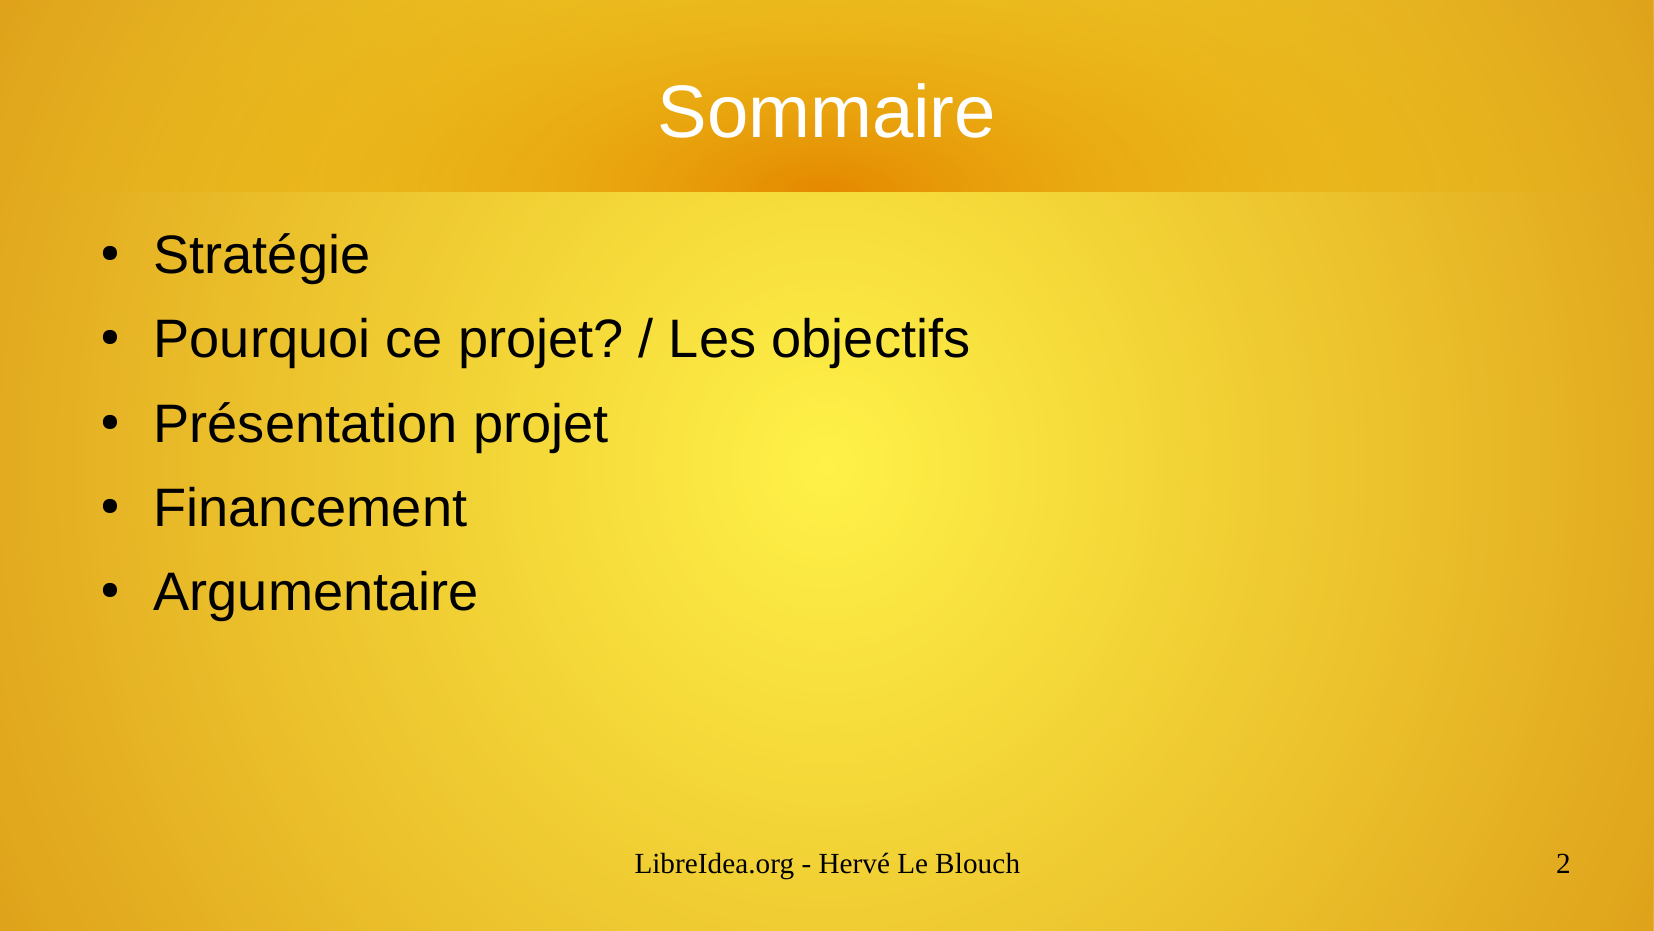

# Sommaire
Stratégie
Pourquoi ce projet? / Les objectifs
Présentation projet
Financement
Argumentaire
LibreIdea.org - Hervé Le Blouch
2